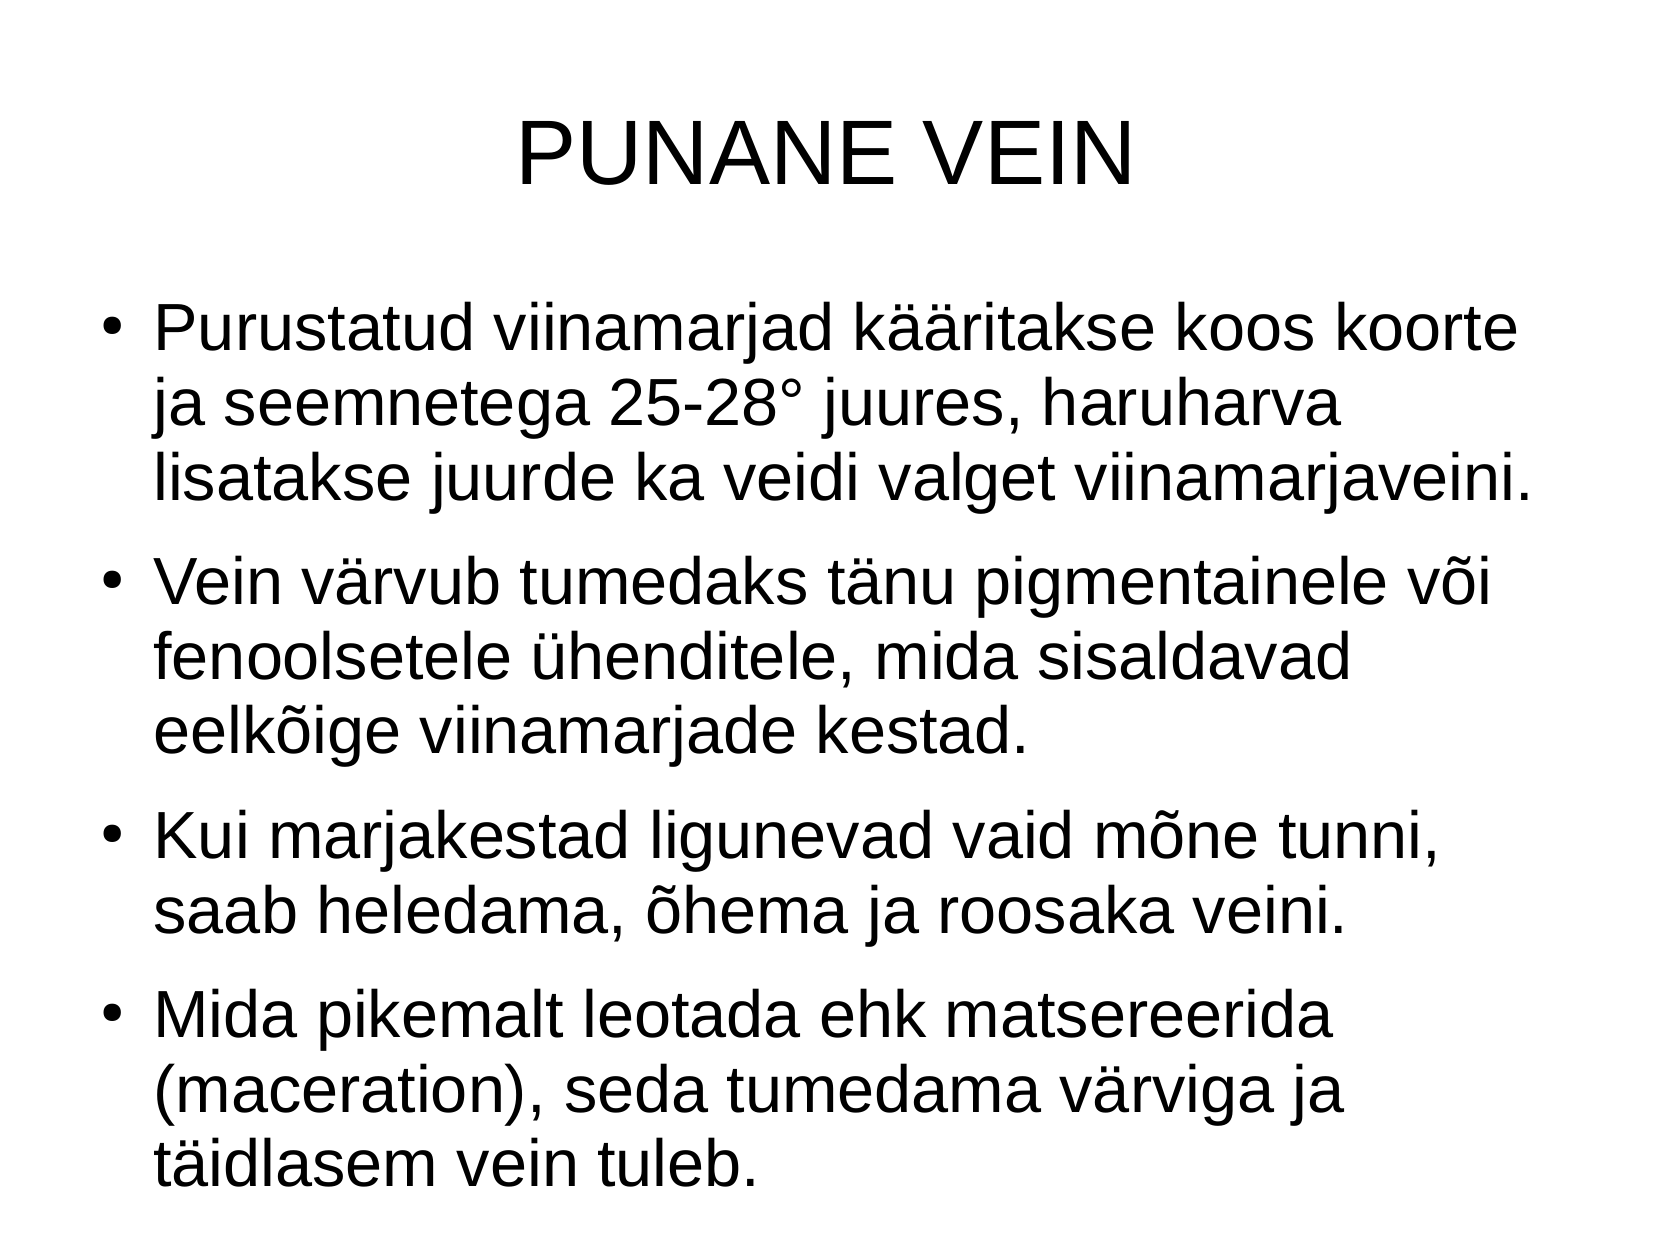

# PUNANE VEIN
Purustatud viinamarjad kääritakse koos koorte ja seemnetega 25-28° juures, haruharva lisatakse juurde ka veidi valget viinamarjaveini.
Vein värvub tumedaks tänu pigmentainele või fenoolsetele ühenditele, mida sisaldavad eelkõige viinamarjade kestad.
Kui marjakestad ligunevad vaid mõne tunni, saab heledama, õhema ja roosaka veini.
Mida pikemalt leotada ehk matsereerida (maceration), seda tumedama värviga ja täidlasem vein tuleb.